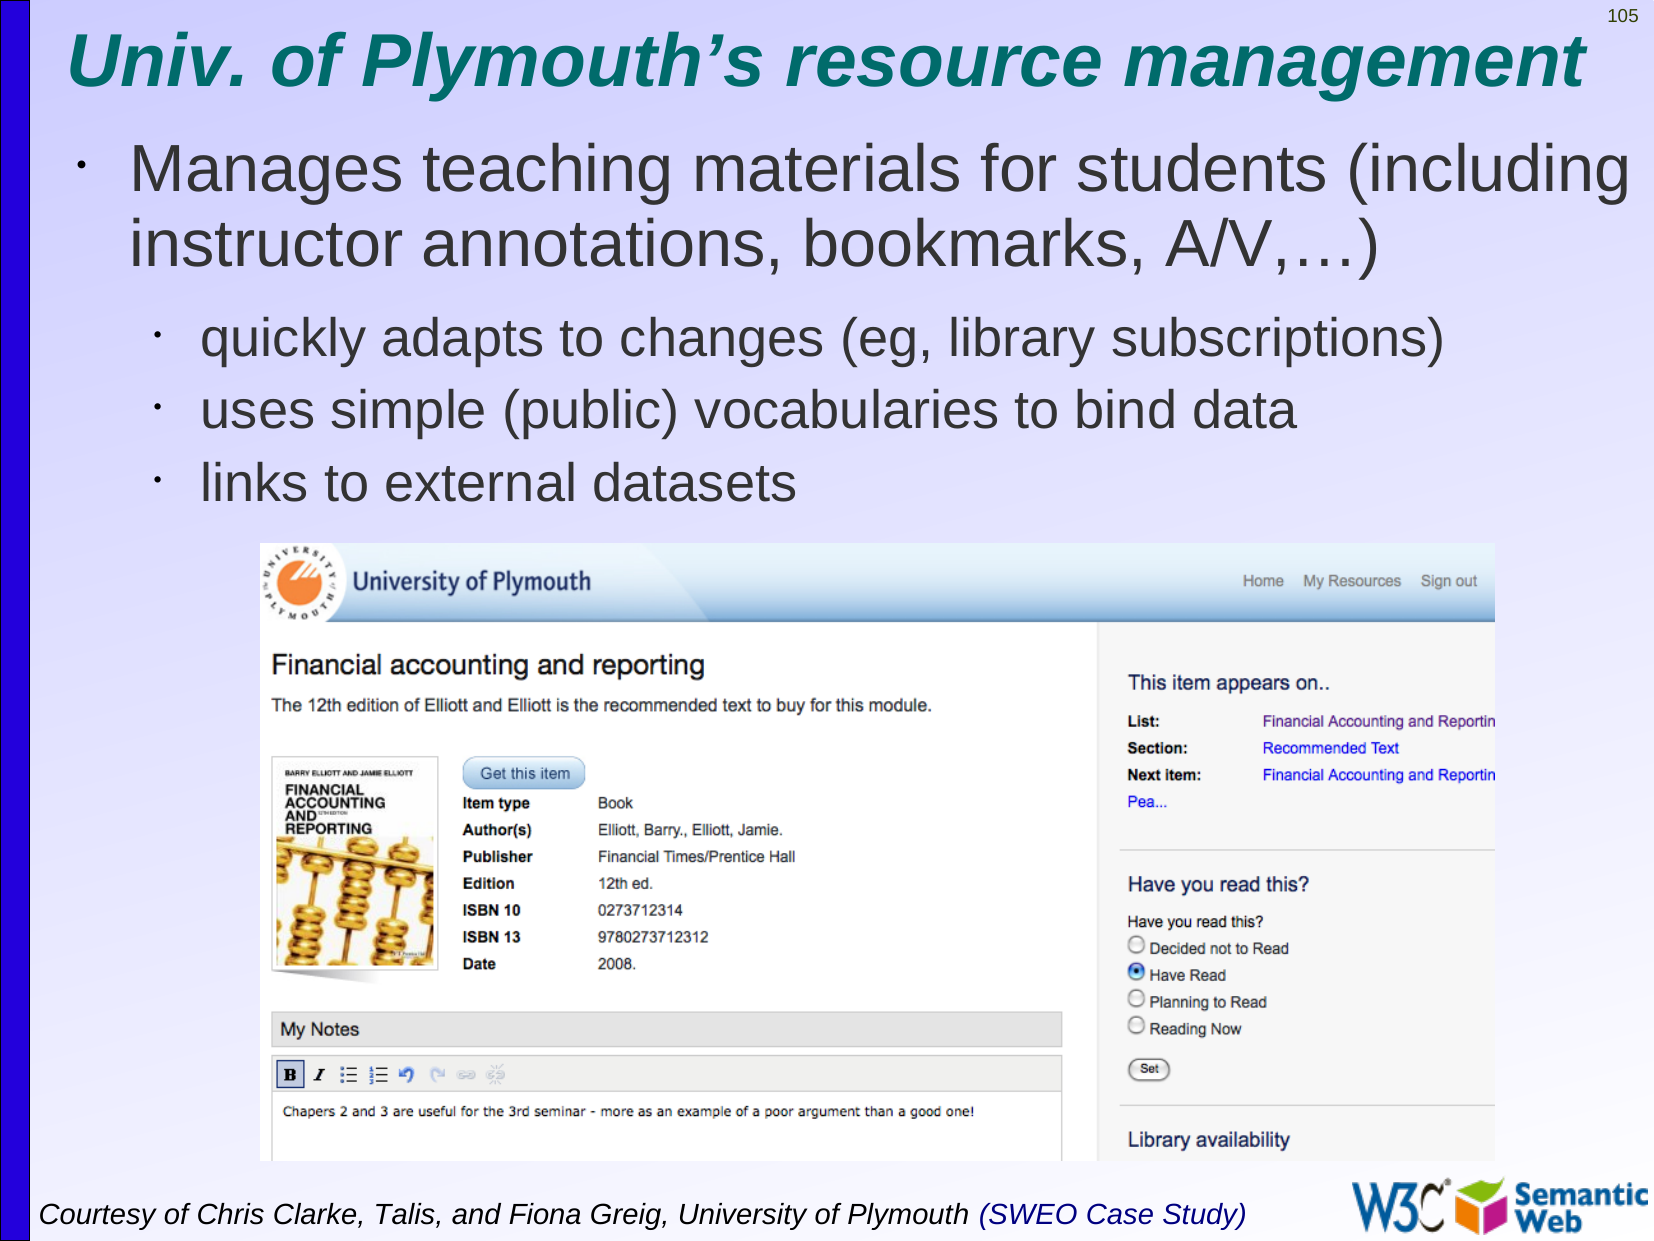

# Univ. of Plymouth’s resource management
Manages teaching materials for students (including instructor annotations, bookmarks, A/V,…)
quickly adapts to changes (eg, library subscriptions)
uses simple (public) vocabularies to bind data
links to external datasets
Courtesy of Chris Clarke, Talis, and Fiona Greig, University of Plymouth (SWEO Case Study)